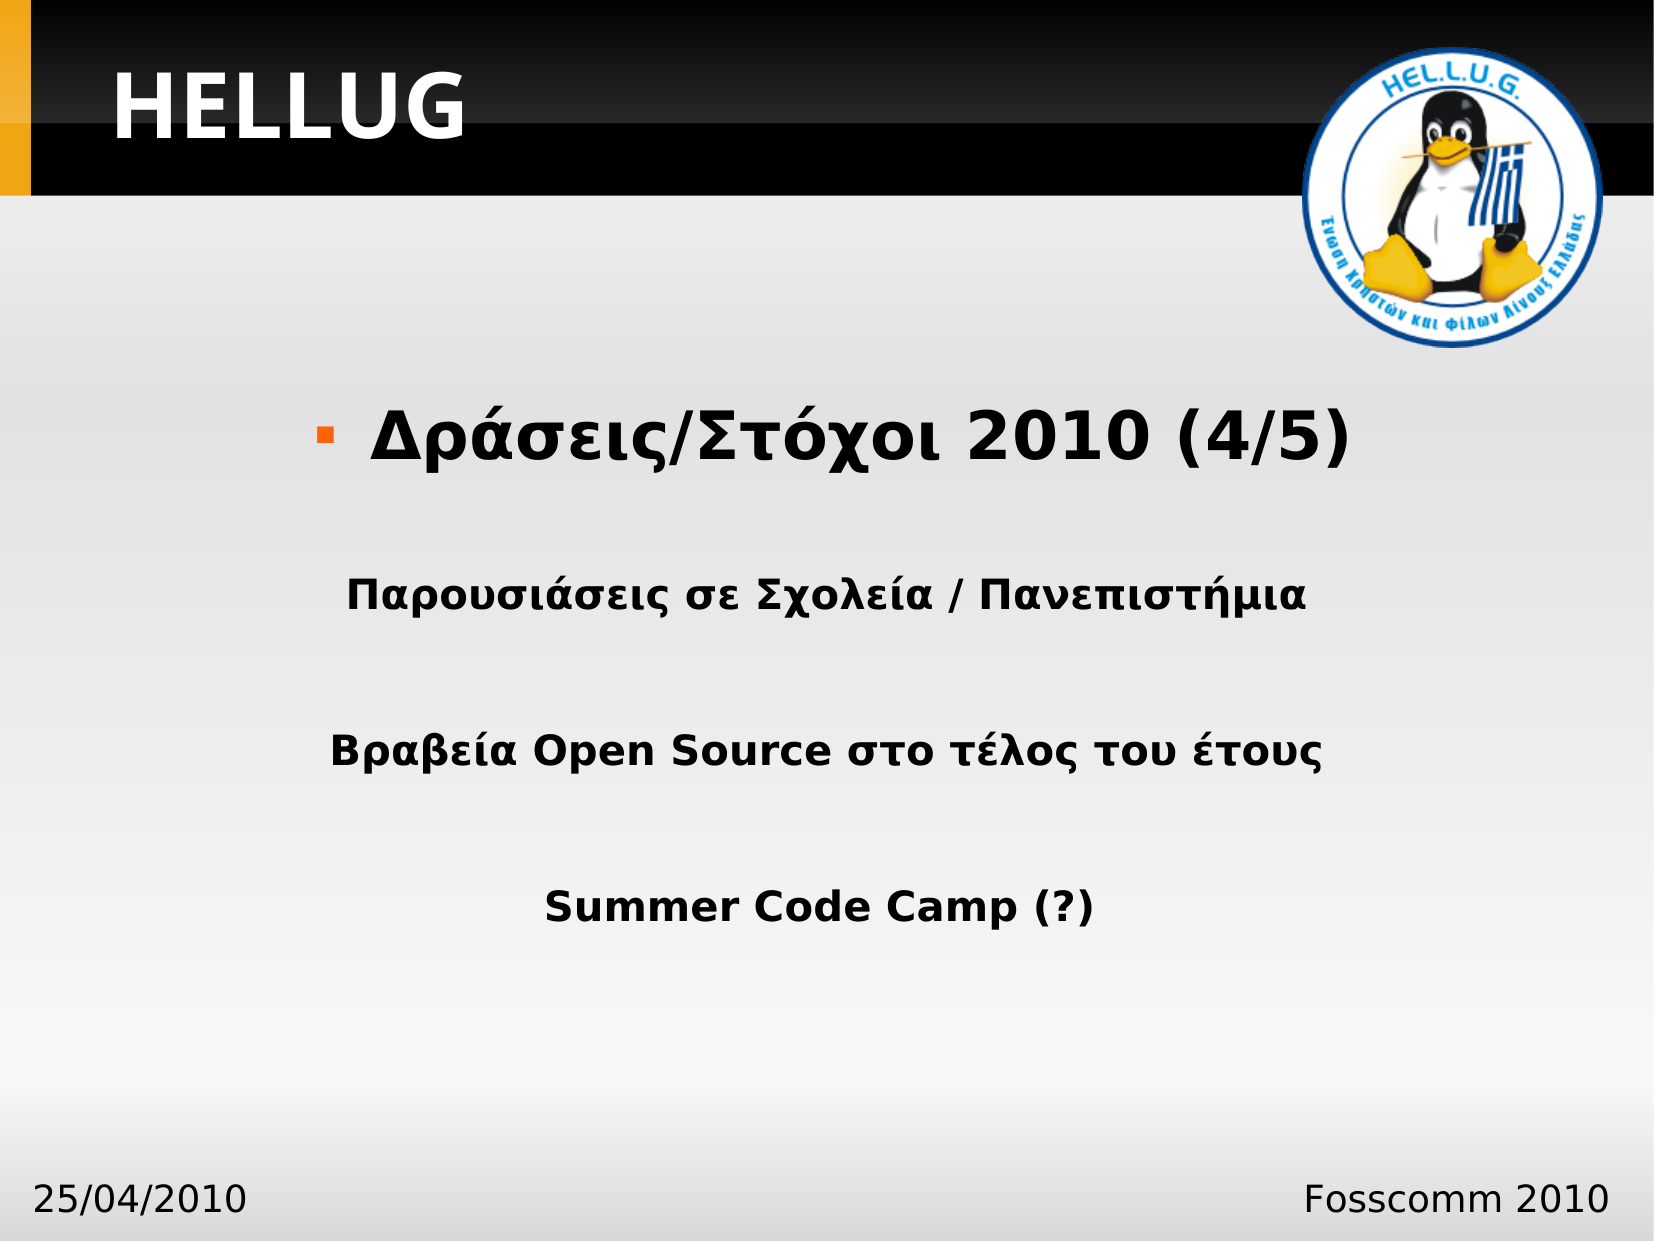

# HELLUG
Δράσεις/Στόχοι 2010 (4/5)
Παρουσιάσεις σε Σχολεία / Πανεπιστήμια
Βραβεία Open Source στο τέλος του έτους
Summer Code Camp (?)
| Fosscomm 2010 |
| --- |
| 25/04/2010 |
| --- |